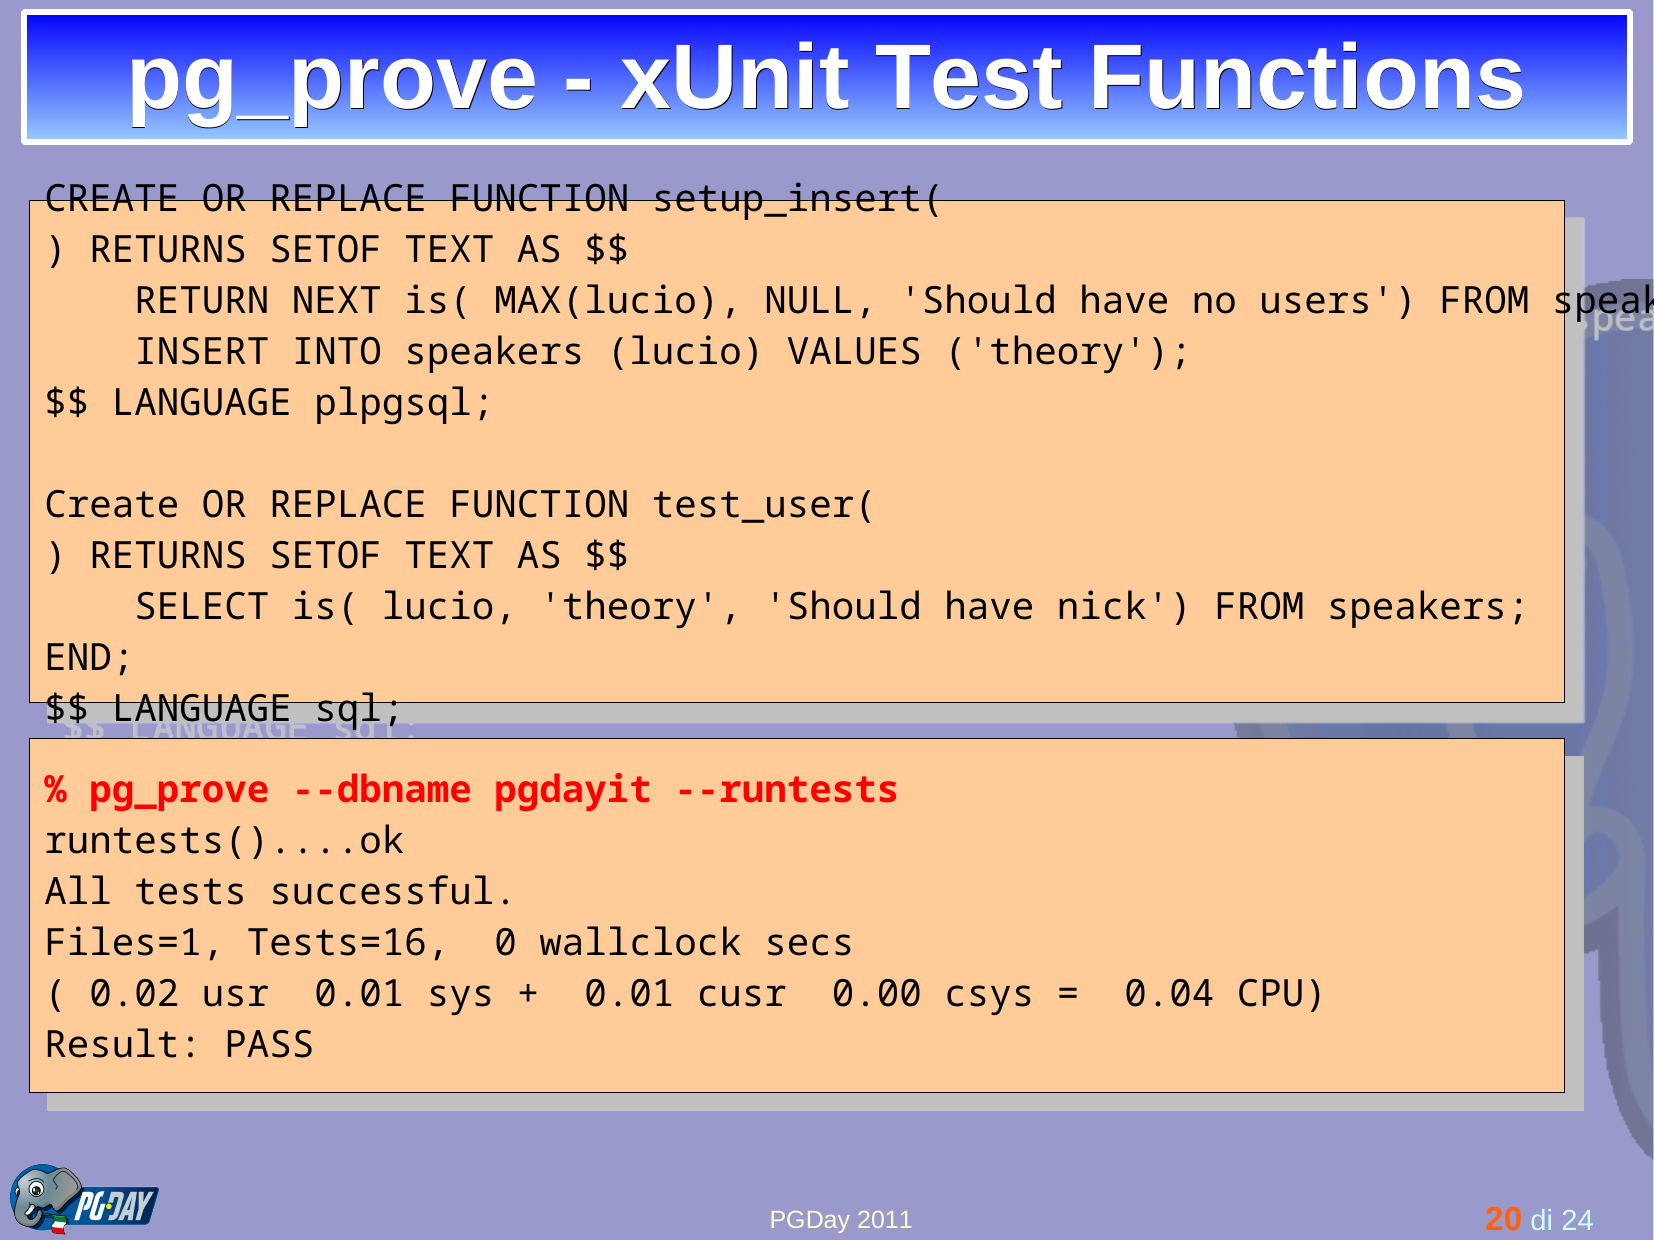

# pg_prove - xUnit Test Functions
CREATE OR REPLACE FUNCTION setup_insert(
) RETURNS SETOF TEXT AS $$
 RETURN NEXT is( MAX(lucio), NULL, 'Should have no users') FROM speakers;
 INSERT INTO speakers (lucio) VALUES ('theory');
$$ LANGUAGE plpgsql;
Create OR REPLACE FUNCTION test_user(
) RETURNS SETOF TEXT AS $$
 SELECT is( lucio, 'theory', 'Should have nick') FROM speakers;
END;
$$ LANGUAGE sql;
% pg_prove --dbname pgdayit --runtests
runtests()....ok
All tests successful.
Files=1, Tests=16, 0 wallclock secs
( 0.02 usr 0.01 sys + 0.01 cusr 0.00 csys = 0.04 CPU)
Result: PASS